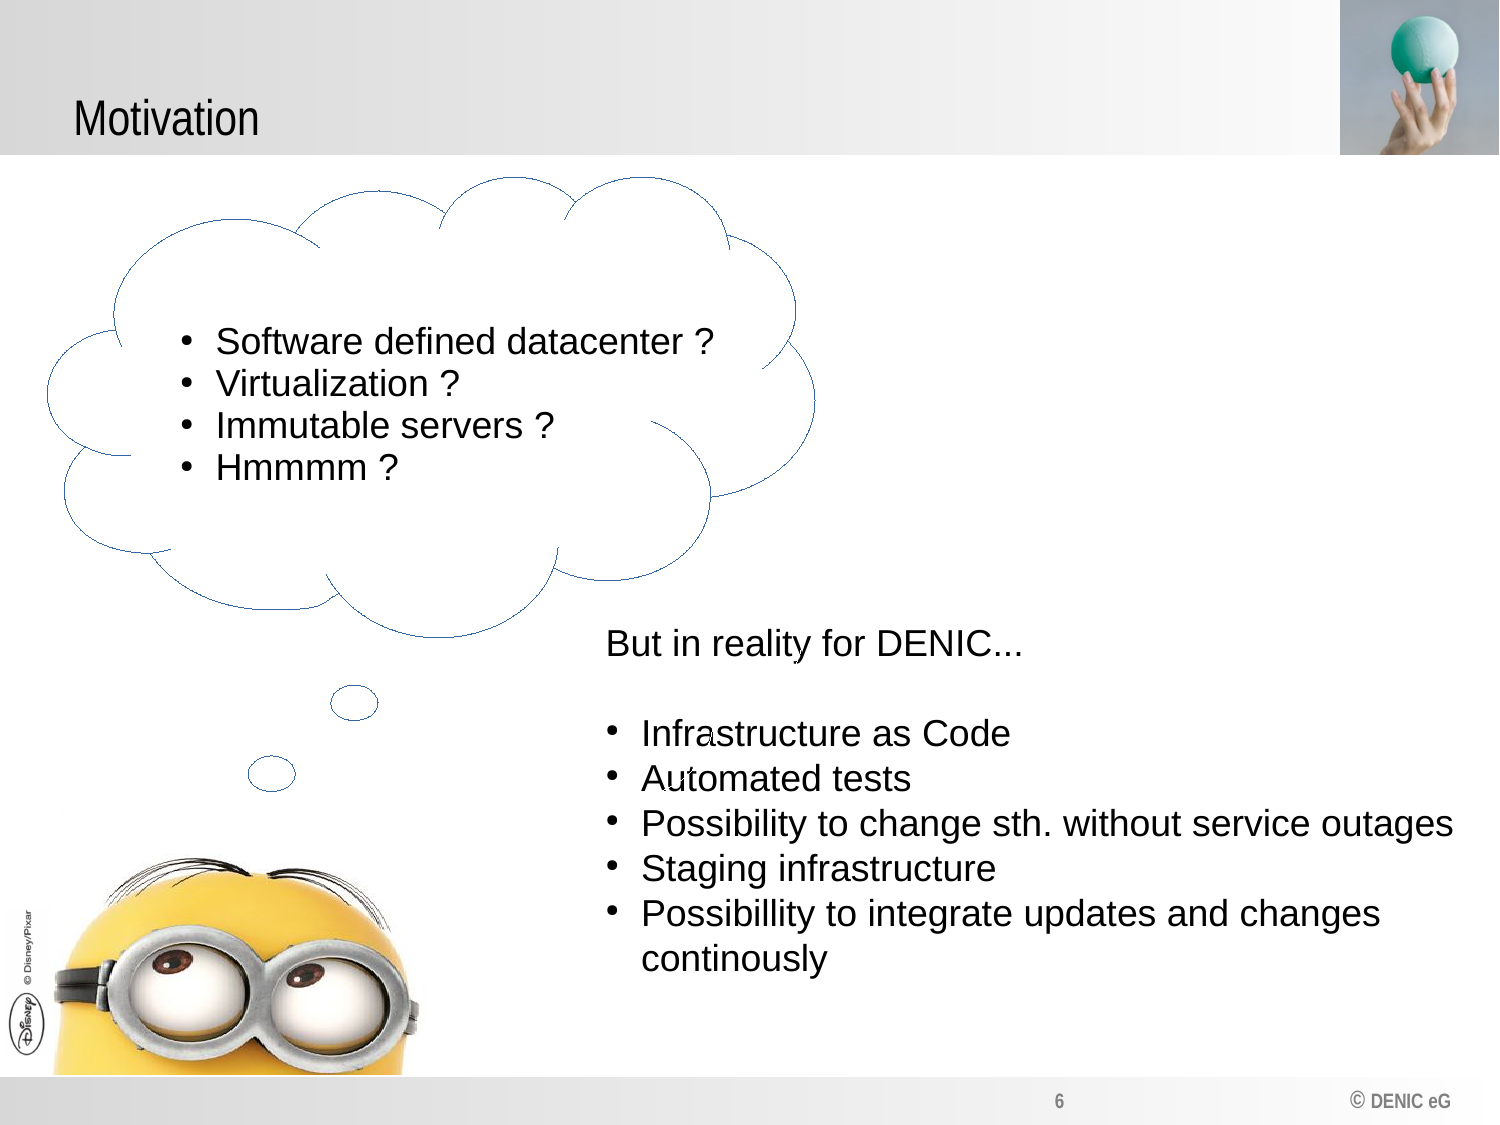

Motivation
Software defined datacenter ?
Virtualization ?
Immutable servers ?
Hmmmm ?
But in reality for DENIC...
Infrastructure as Code
Automated tests
Possibility to change sth. without service outages
Staging infrastructure
Possibillity to integrate updates and changes continously
 © DENIC eG